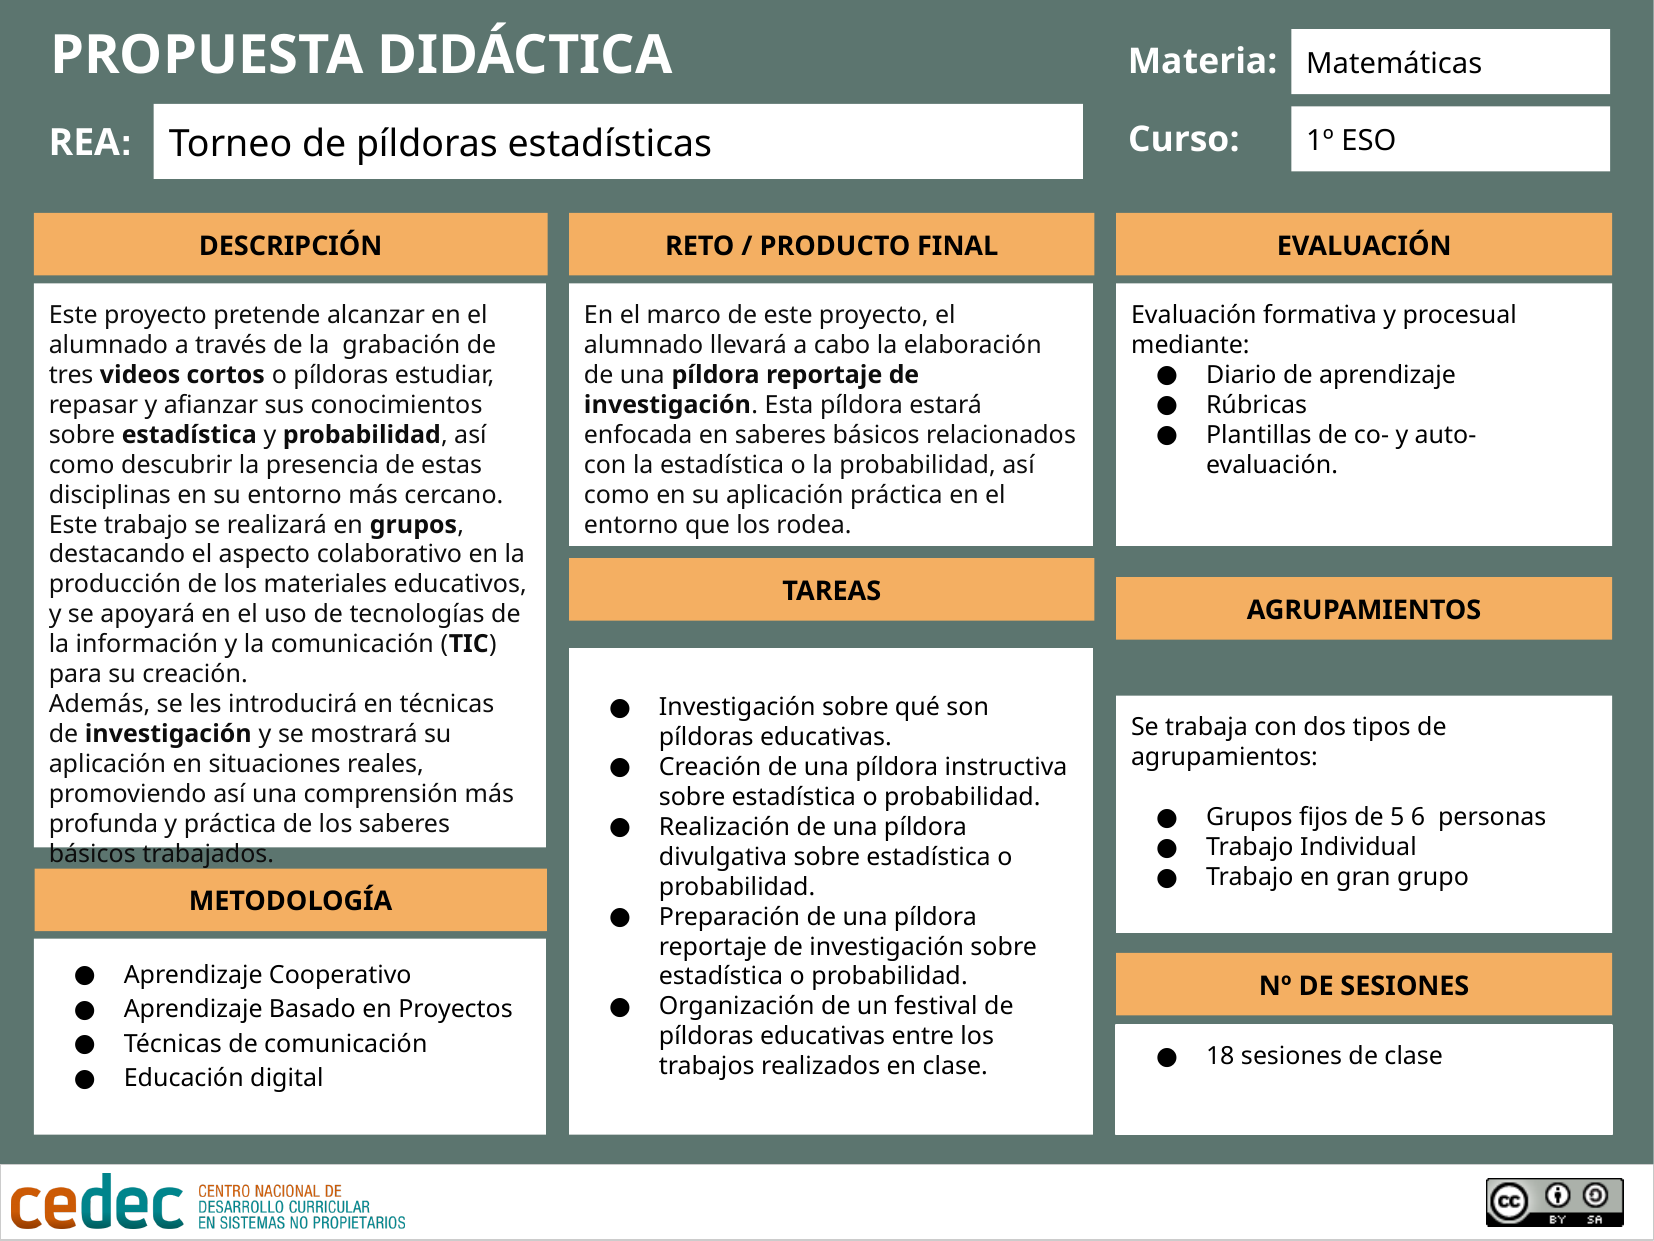

PROPUESTA DIDÁCTICA
Matemáticas
Materia:
Torneo de píldoras estadísticas
1º ESO
Curso:
REA:
DESCRIPCIÓN
RETO / PRODUCTO FINAL
EVALUACIÓN
Este proyecto pretende alcanzar en el alumnado a través de la grabación de tres videos cortos o píldoras estudiar, repasar y afianzar sus conocimientos sobre estadística y probabilidad, así como descubrir la presencia de estas disciplinas en su entorno más cercano.
Este trabajo se realizará en grupos, destacando el aspecto colaborativo en la producción de los materiales educativos, y se apoyará en el uso de tecnologías de la información y la comunicación (TIC) para su creación.
Además, se les introducirá en técnicas de investigación y se mostrará su aplicación en situaciones reales, promoviendo así una comprensión más profunda y práctica de los saberes básicos trabajados.
En el marco de este proyecto, el alumnado llevará a cabo la elaboración de una píldora reportaje de investigación. Esta píldora estará enfocada en saberes básicos relacionados con la estadística o la probabilidad, así como en su aplicación práctica en el entorno que los rodea.
Evaluación formativa y procesual mediante:
Diario de aprendizaje
Rúbricas
Plantillas de co- y auto- evaluación.
TAREAS
AGRUPAMIENTOS
Investigación sobre qué son píldoras educativas.
Creación de una píldora instructiva sobre estadística o probabilidad.
Realización de una píldora divulgativa sobre estadística o probabilidad.
Preparación de una píldora reportaje de investigación sobre estadística o probabilidad.
Organización de un festival de píldoras educativas entre los trabajos realizados en clase.
Se trabaja con dos tipos de agrupamientos:
Grupos fijos de 5 6 personas
Trabajo Individual
Trabajo en gran grupo
METODOLOGÍA
Aprendizaje Cooperativo
Aprendizaje Basado en Proyectos
Técnicas de comunicación
Educación digital
Nº DE SESIONES
18 sesiones de clase